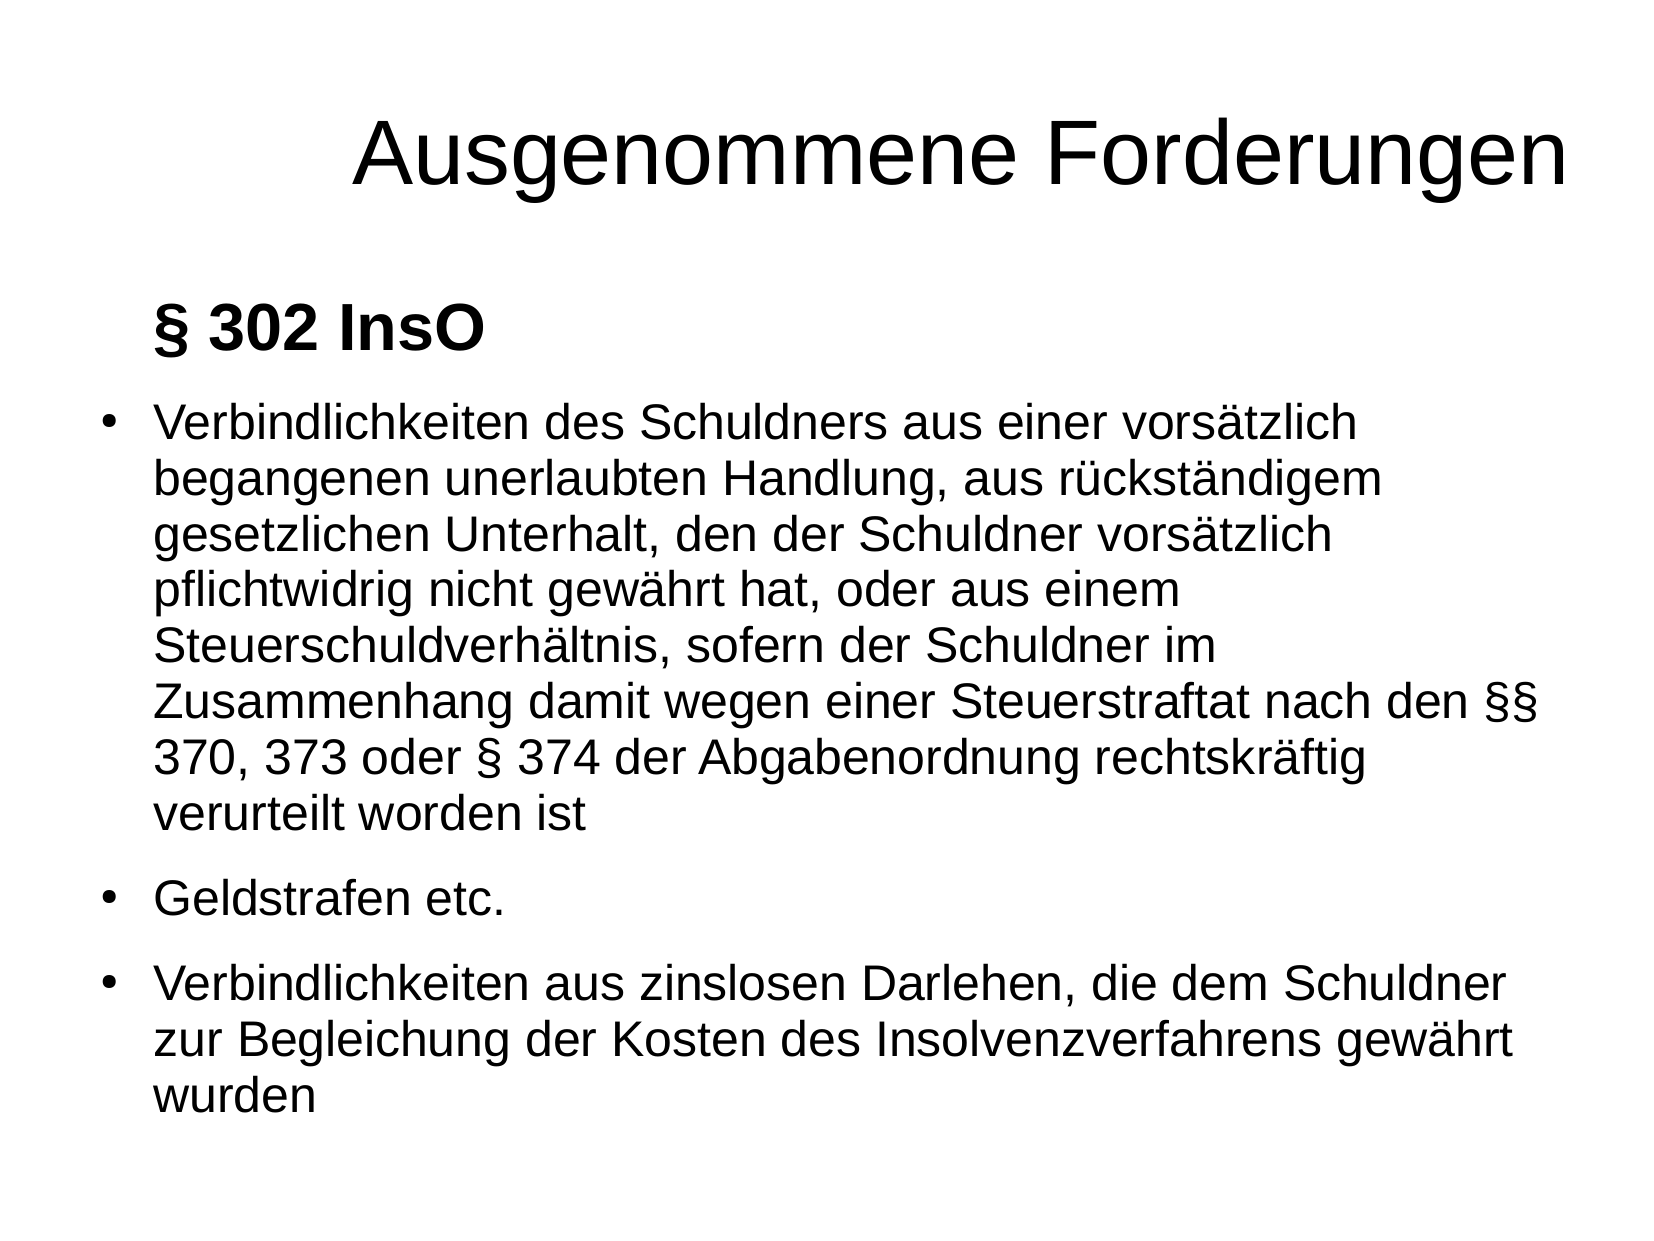

# Ausgenommene Forderungen
§ 302 InsO
Verbindlichkeiten des Schuldners aus einer vorsätzlich begangenen unerlaubten Handlung, aus rückständigem gesetzlichen Unterhalt, den der Schuldner vorsätzlich pflichtwidrig nicht gewährt hat, oder aus einem Steuerschuldverhältnis, sofern der Schuldner im Zusammenhang damit wegen einer Steuerstraftat nach den §§ 370, 373 oder § 374 der Abgabenordnung rechtskräftig verurteilt worden ist
Geldstrafen etc.
Verbindlichkeiten aus zinslosen Darlehen, die dem Schuldner zur Begleichung der Kosten des Insolvenzverfahrens gewährt wurden